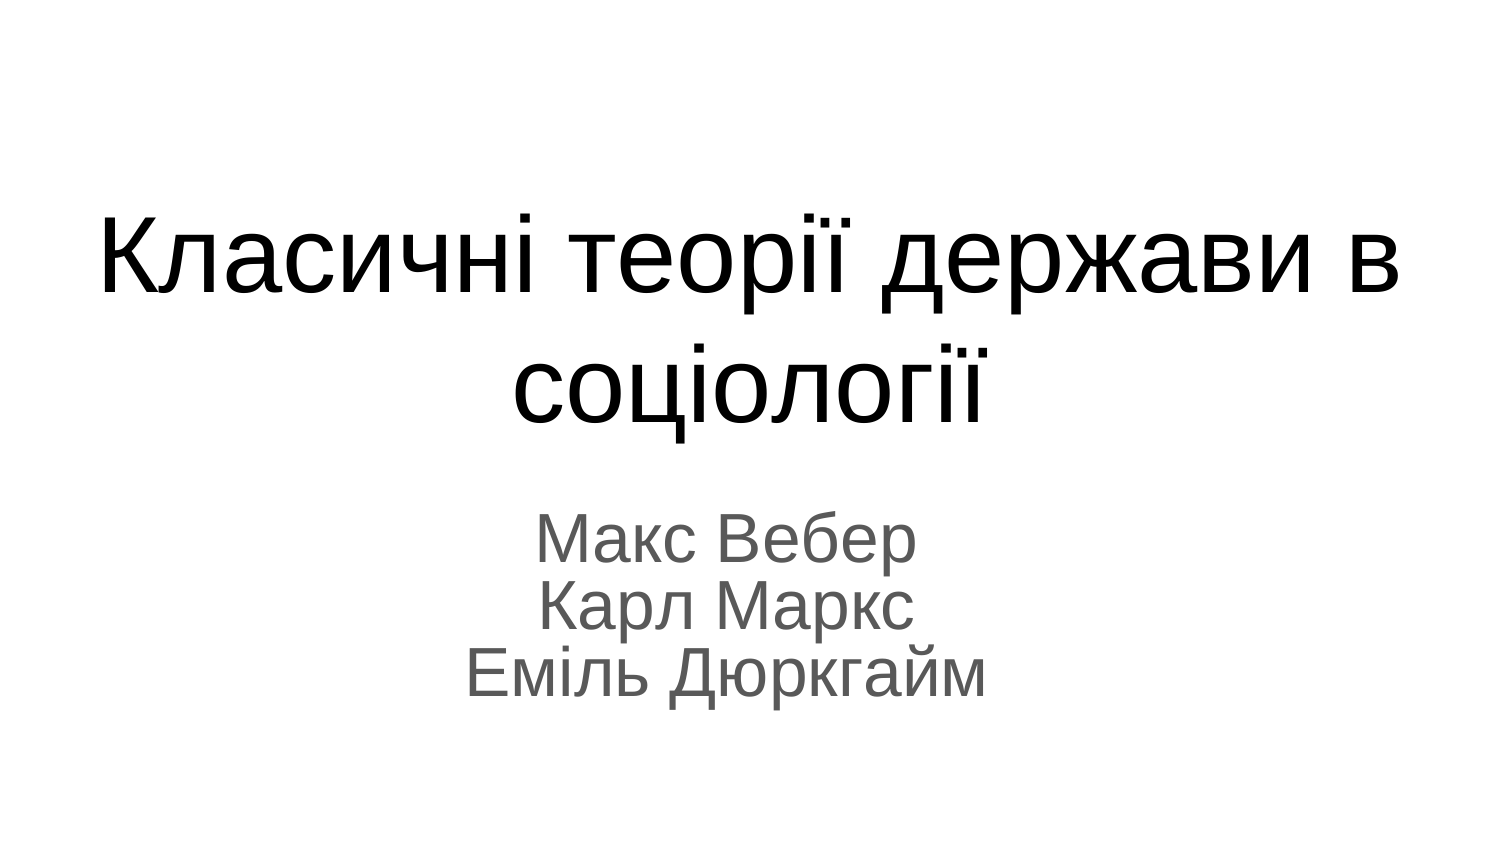

# Класичні теорії держави в соціології
Макс Вебер
Карл Маркс
Еміль Дюркгайм